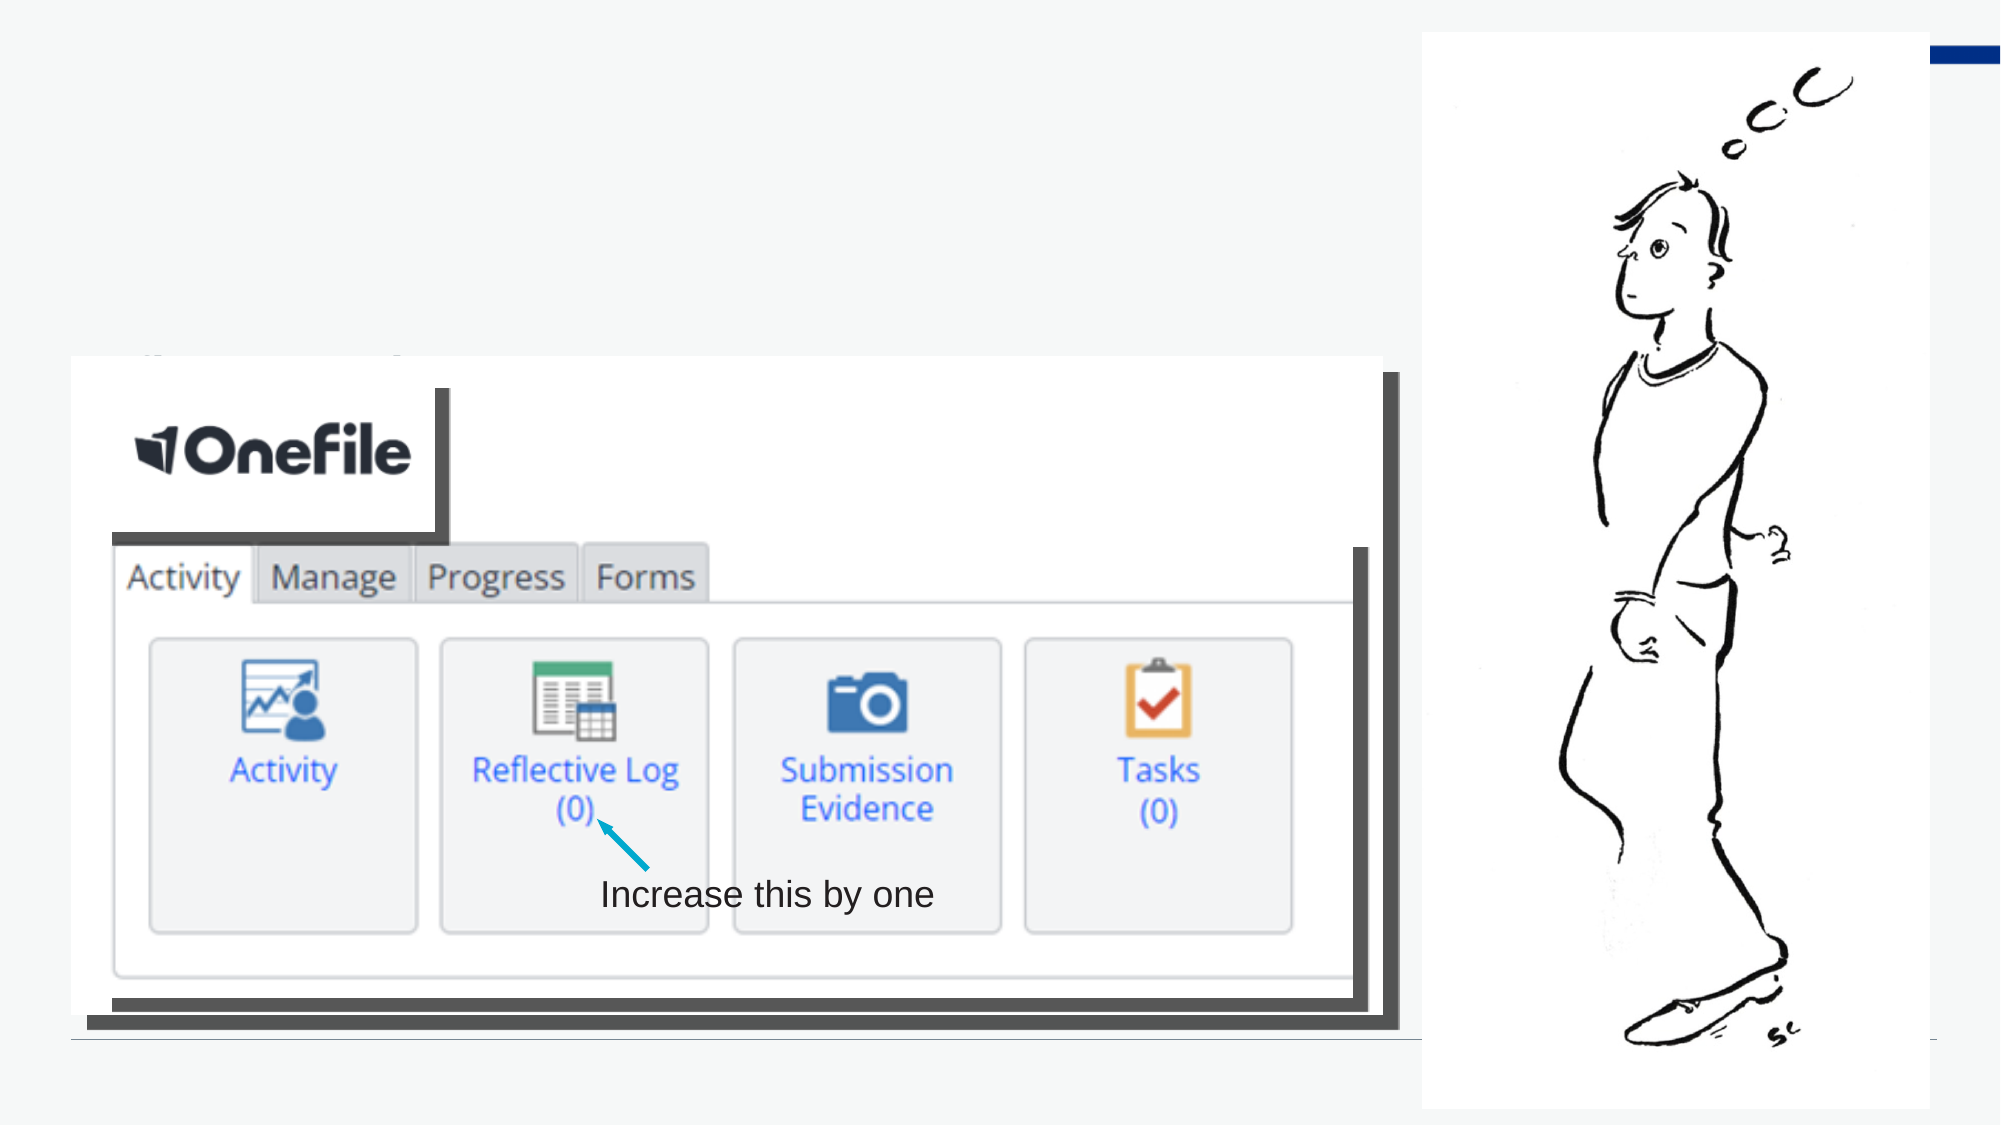

Reflect on today
# By tomorrow…
Increase this by one